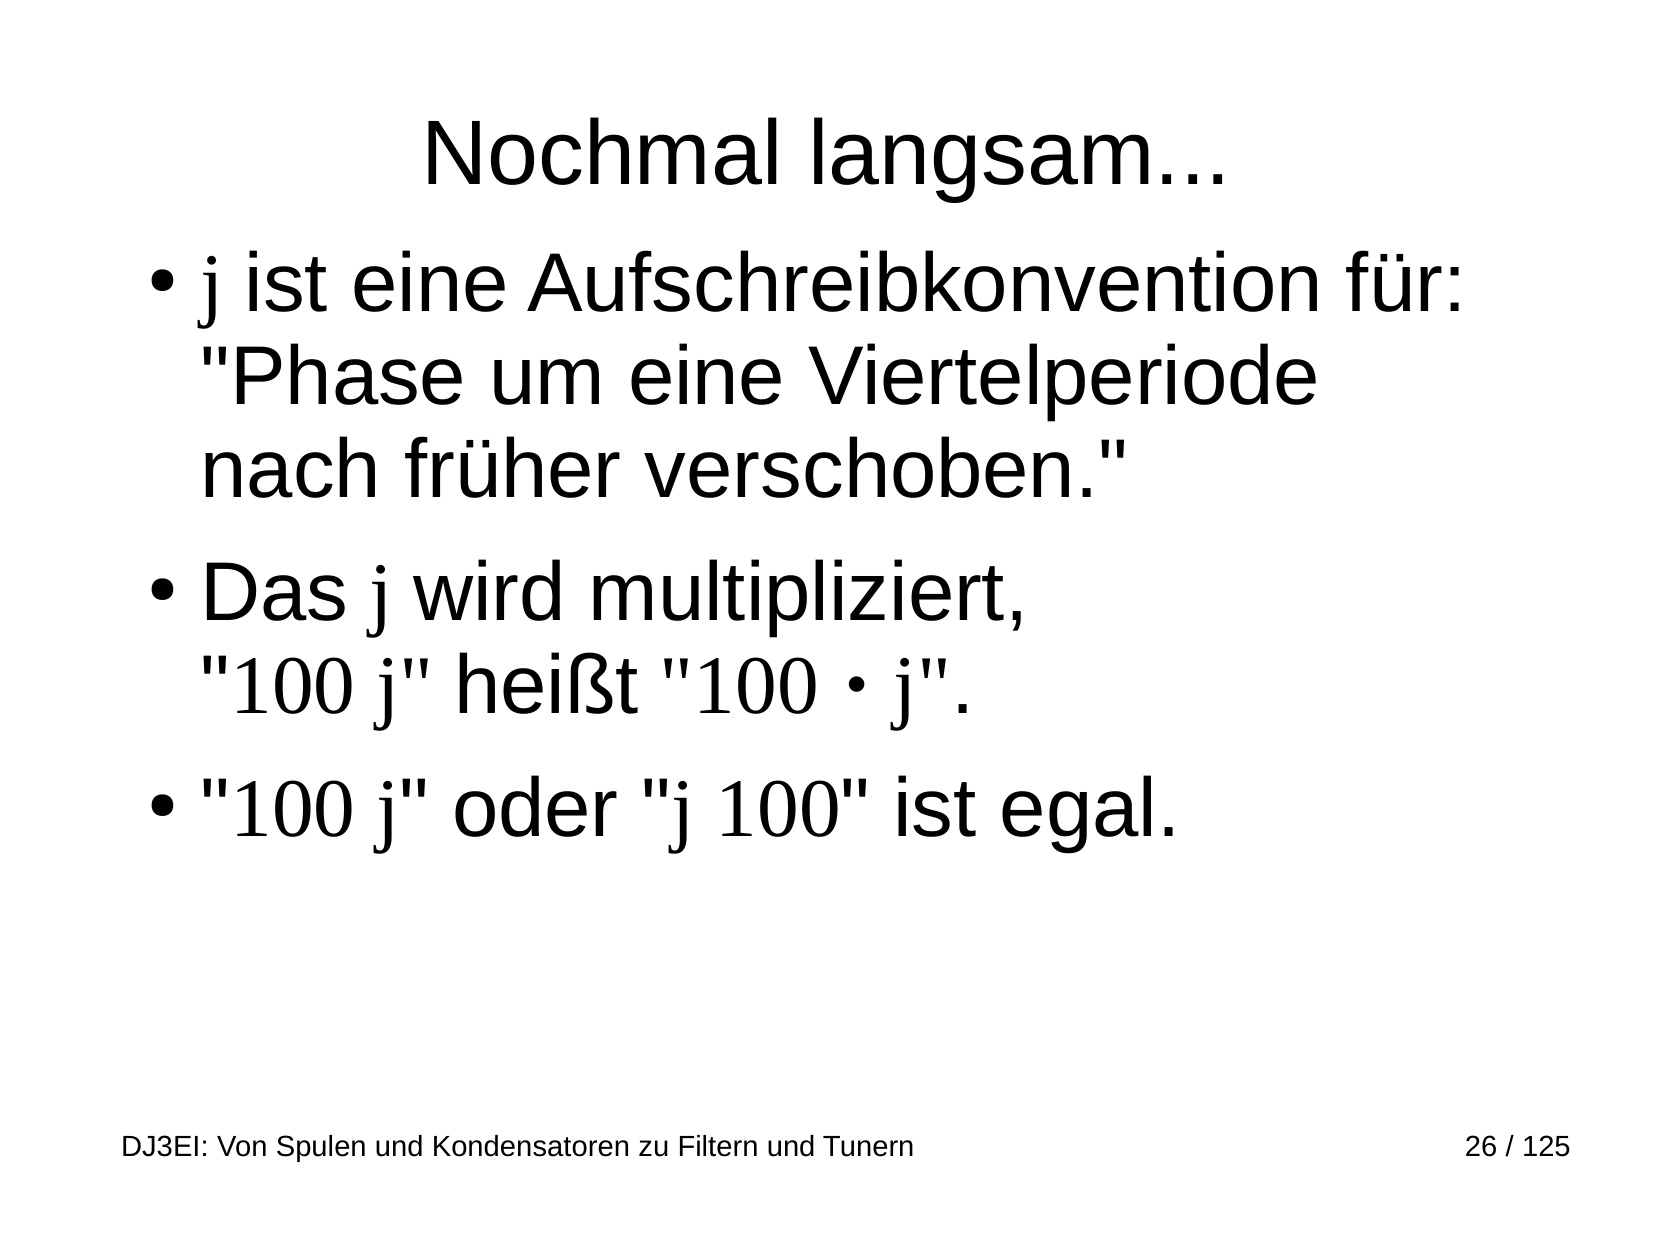

# Nochmal langsam...
j ist eine Aufschreibkonvention für:
"Phase um eine Viertelperiode
nach früher verschoben."
Das j wird multipliziert,
"100 j" heißt "100 ⋅ j".
"100 j" oder "j 100" ist egal.